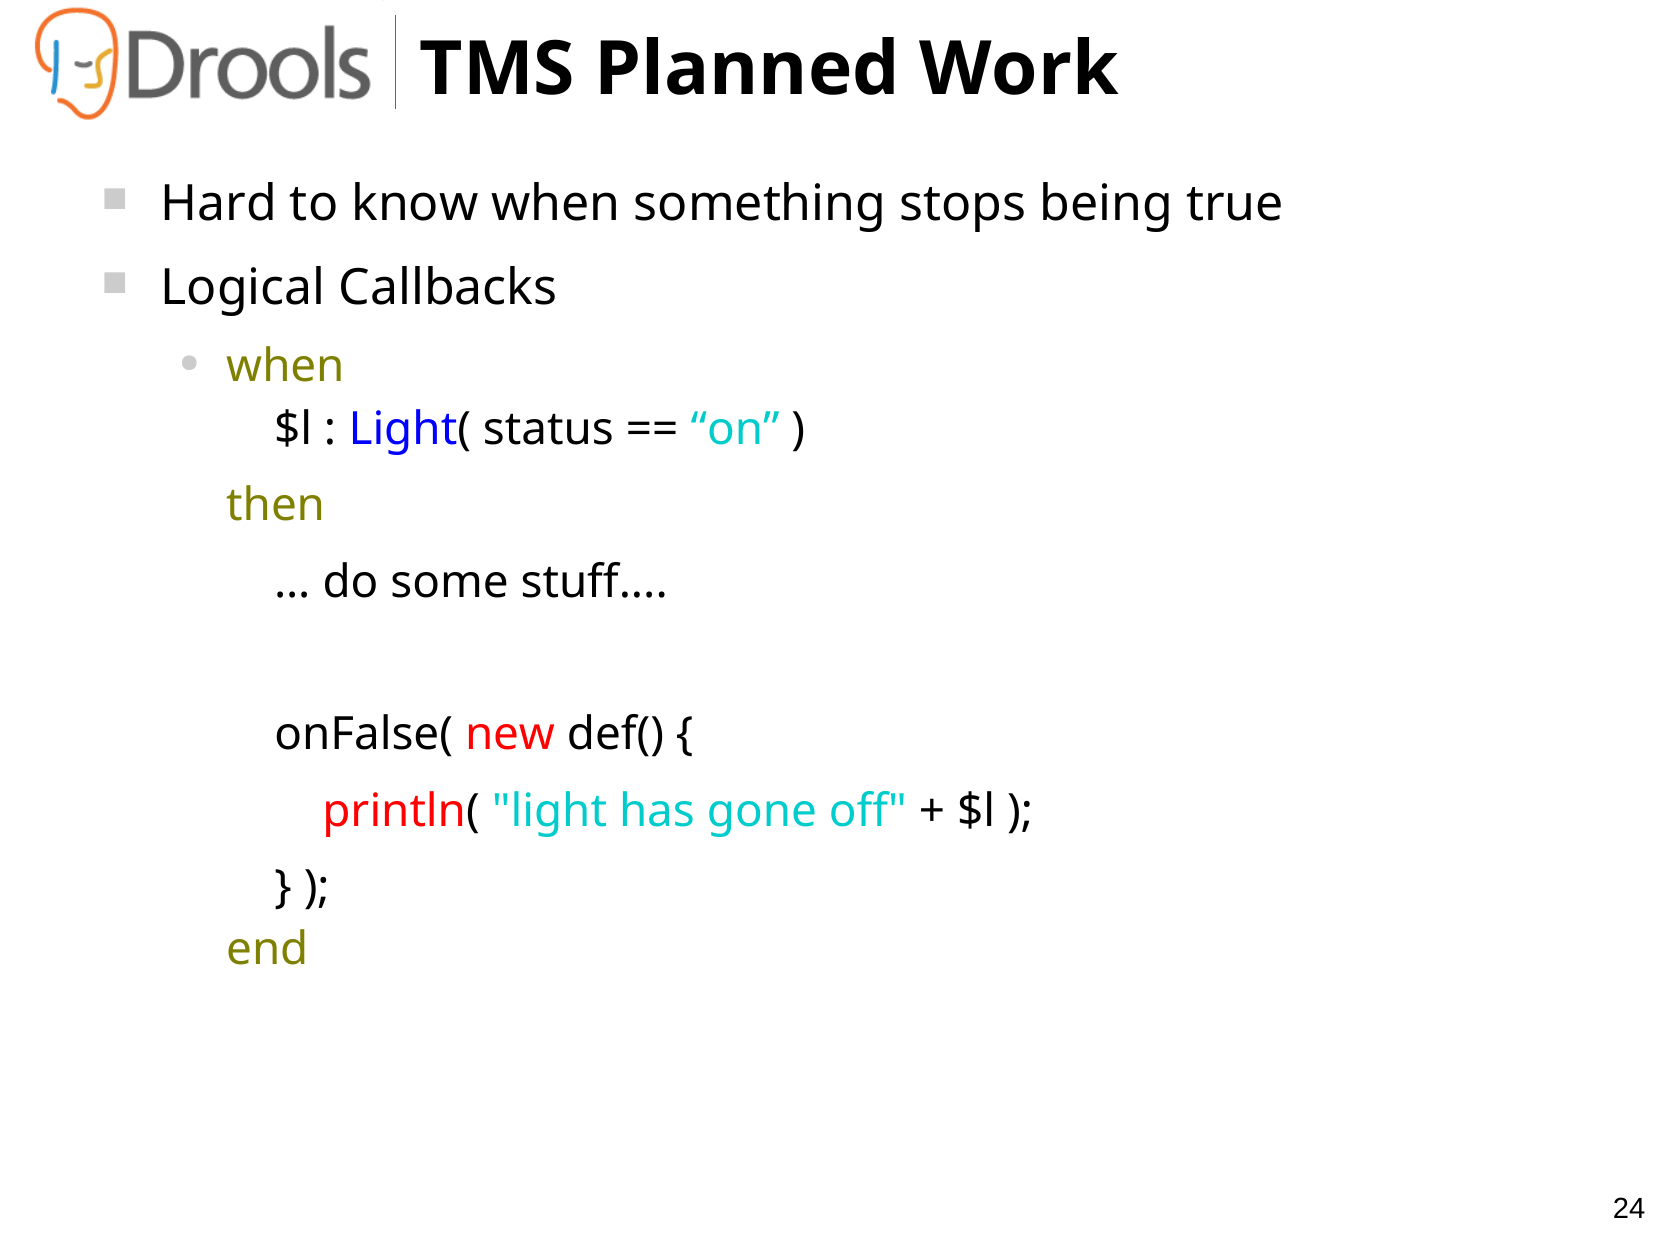

# TMS Planned Work
Hard to know when something stops being true
Logical Callbacks
when
 $l : Light( status == “on” )
then
 … do some stuff....
 onFalse( new def() {
 println( "light has gone off" + $l );
 } );
end